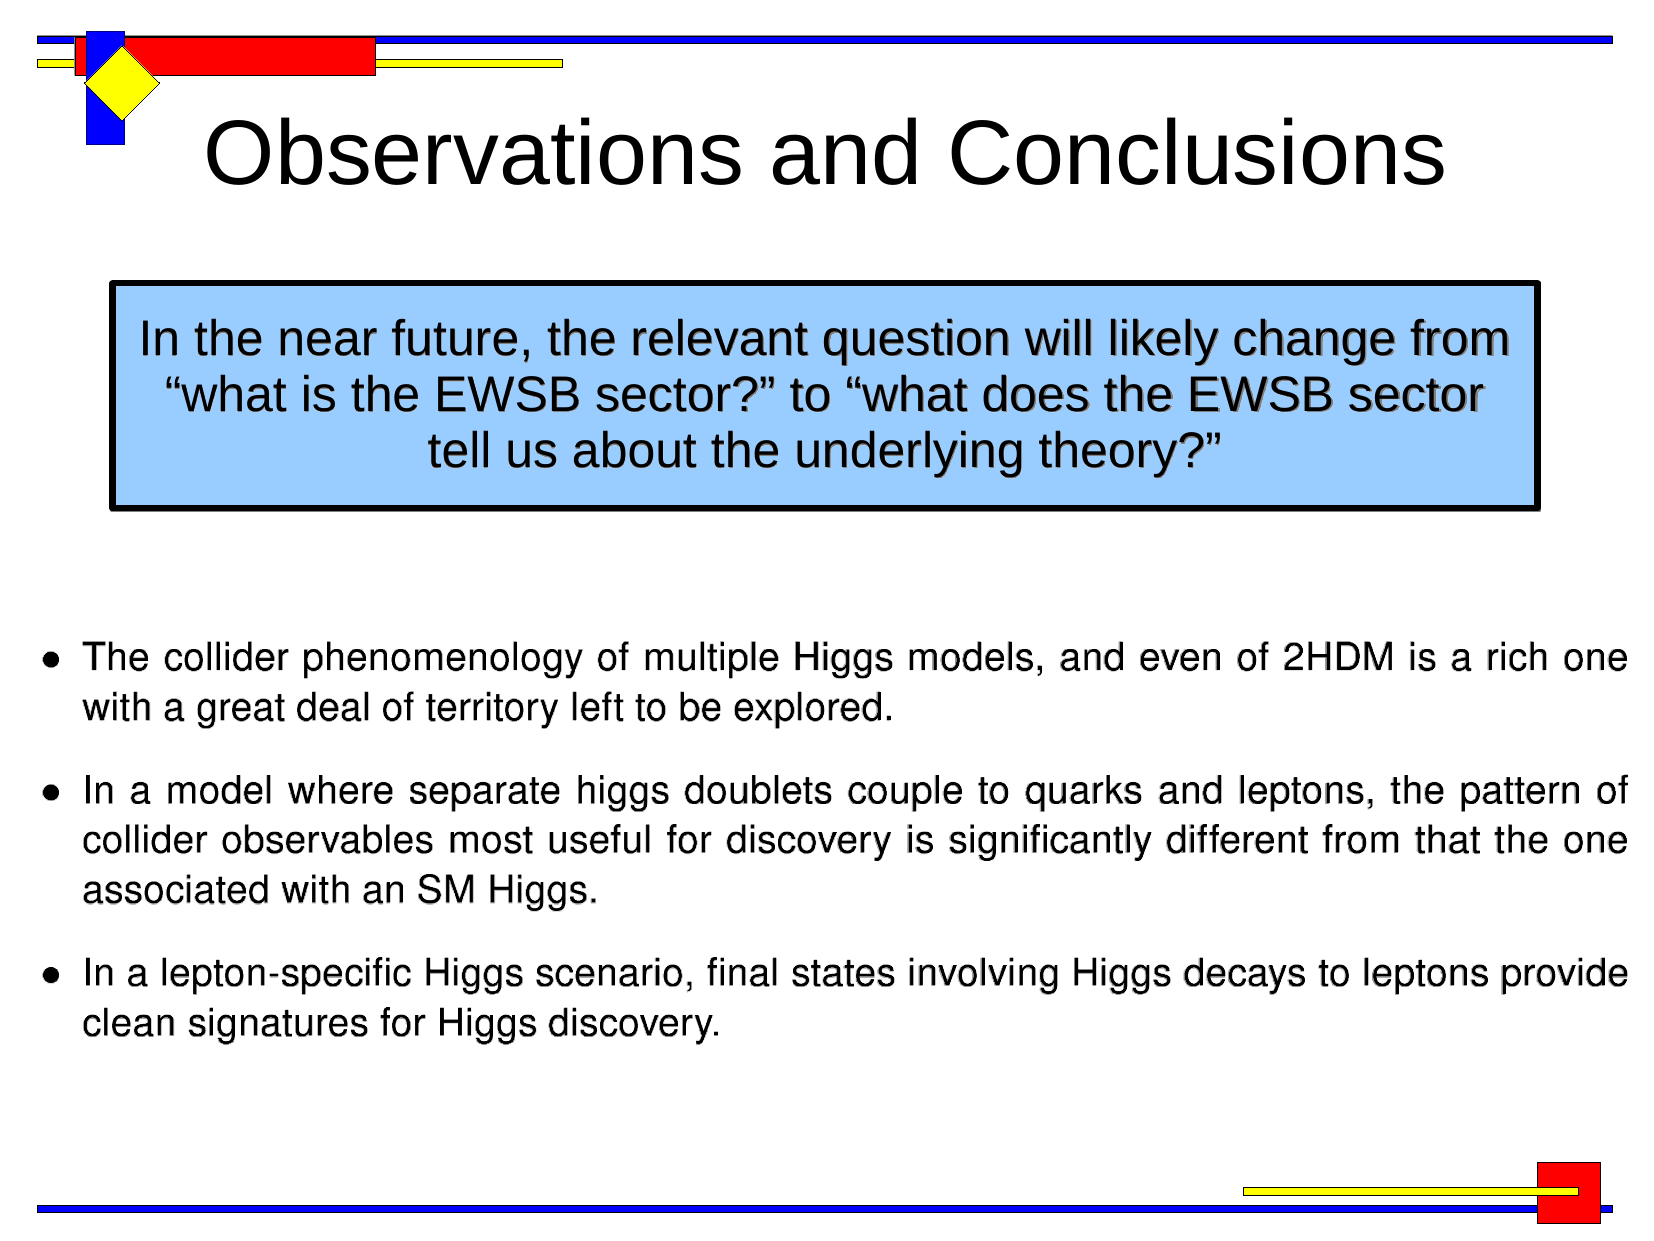

# Observations and Conclusions
In the near future, the relevant question will likely change from “what is the EWSB sector?” to “what does the EWSB sector tell us about the underlying theory?”